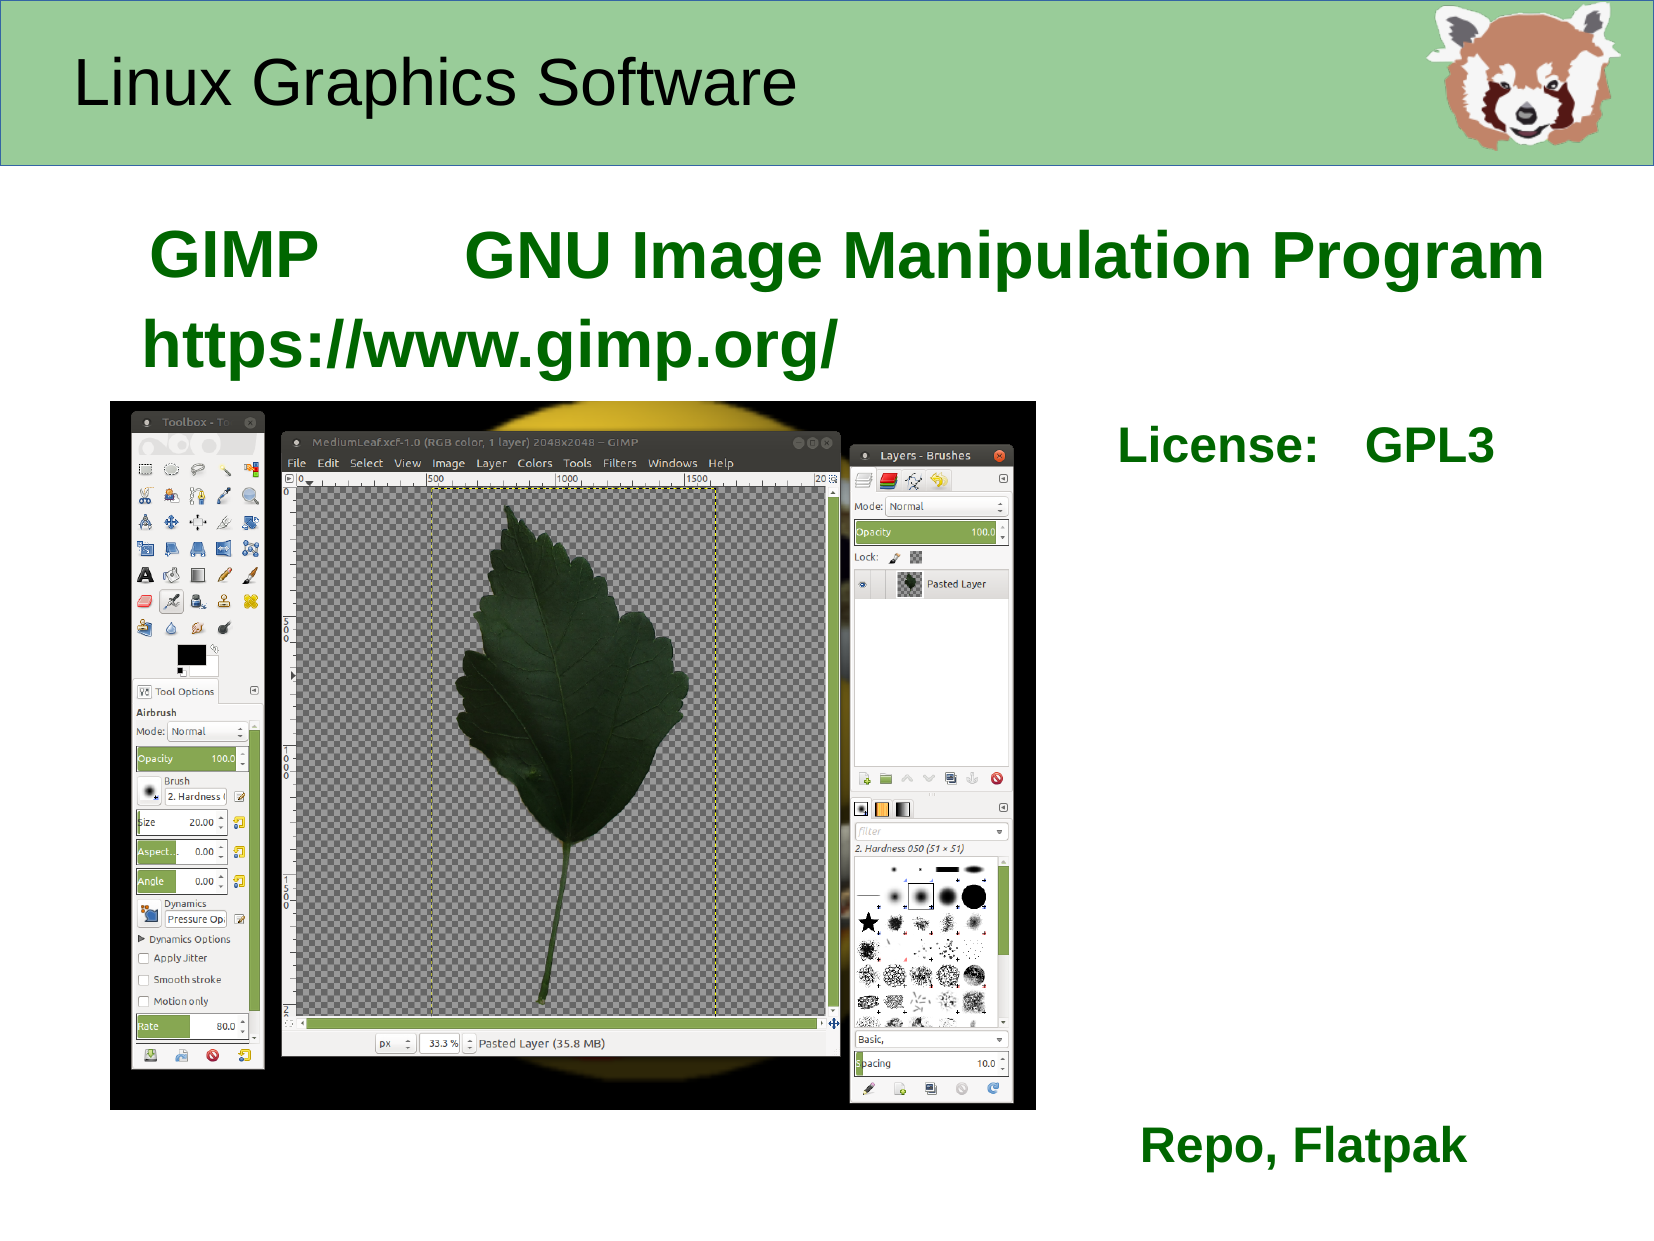

# Linux Graphics Software
GIMP
GNU Image Manipulation Program
https://www.gimp.org/
License:
GPL3
Repo, Flatpak